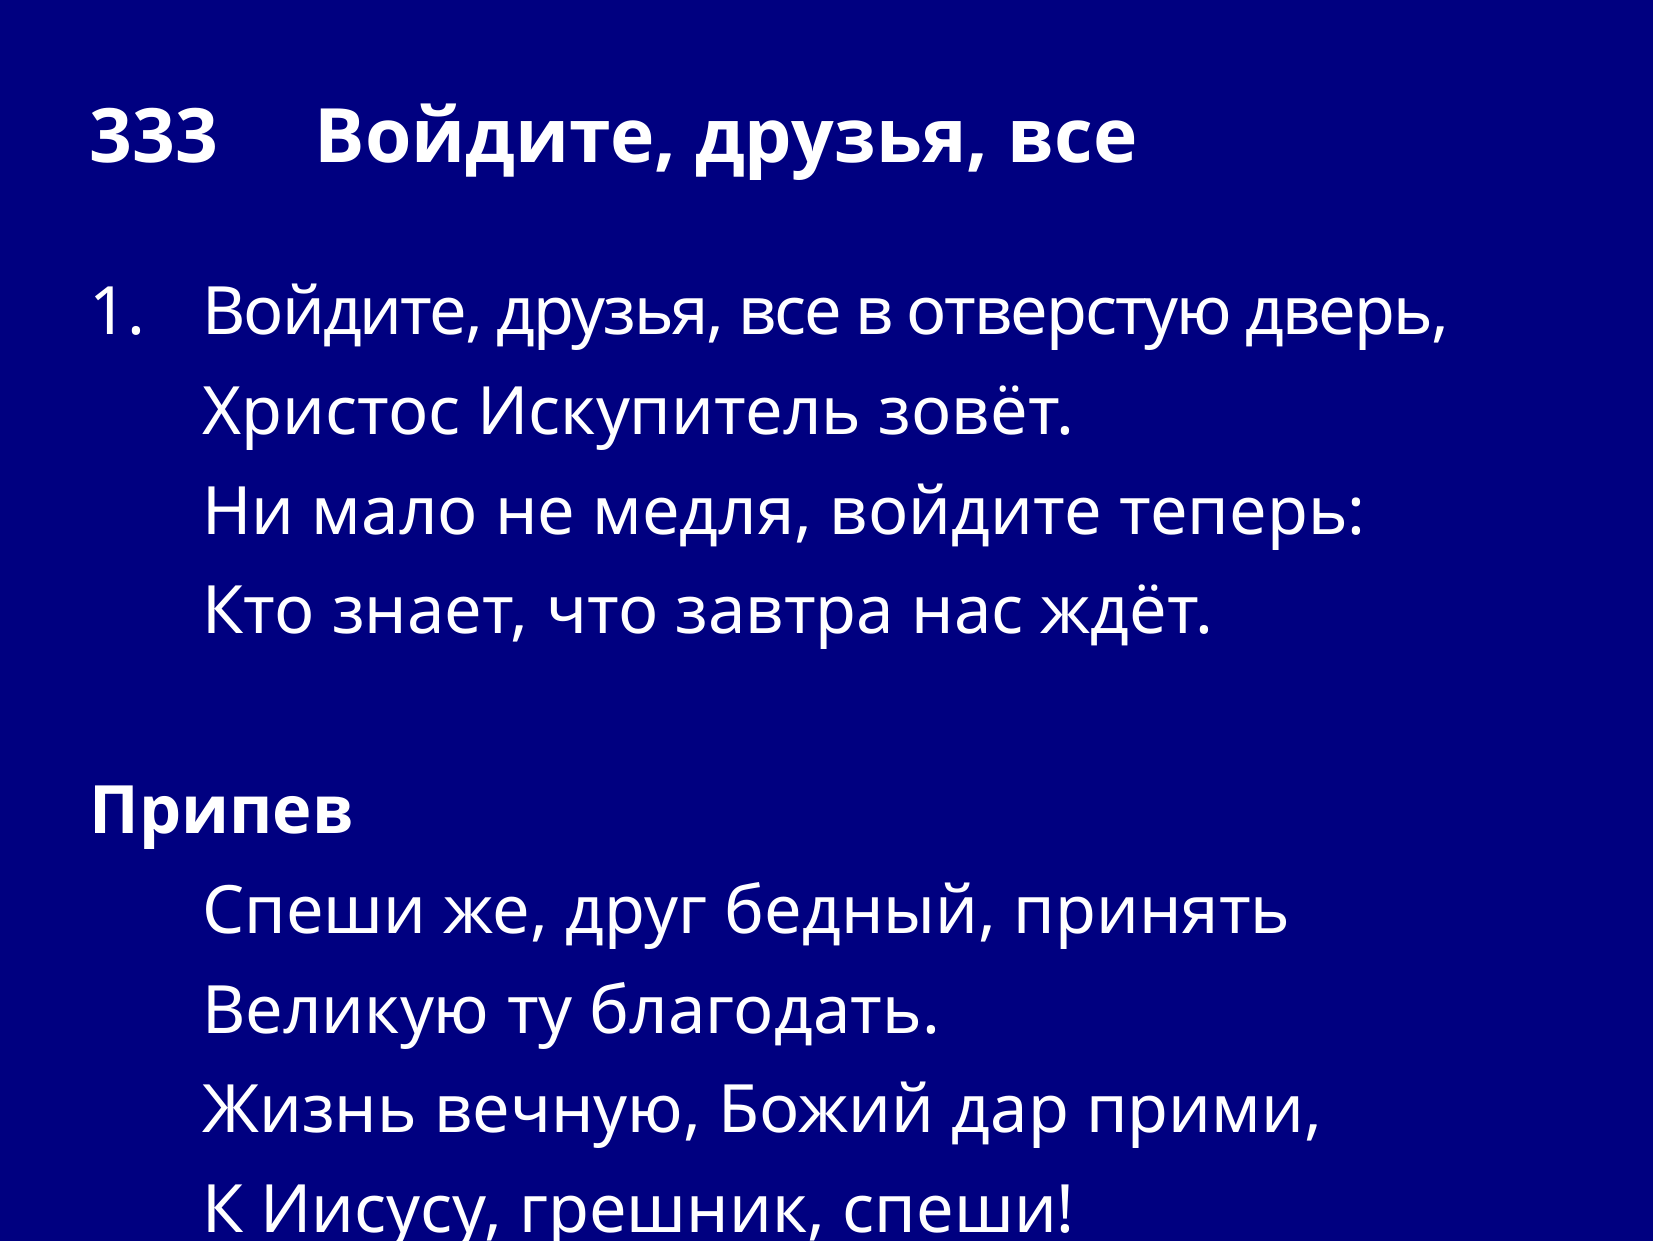

1.	Войдите, друзья, все в отверстую дверь,
	Христос Искупитель зовёт.
	Ни мало не медля, войдите теперь:
	Кто знает, что завтра нас ждёт.
Припев
	Спеши же, друг бедный, принять
	Великую ту благодать.
	Жизнь вечную, Божий дар прими,
	К Иисусу, грешник, спеши!
333	Войдите, друзья, все